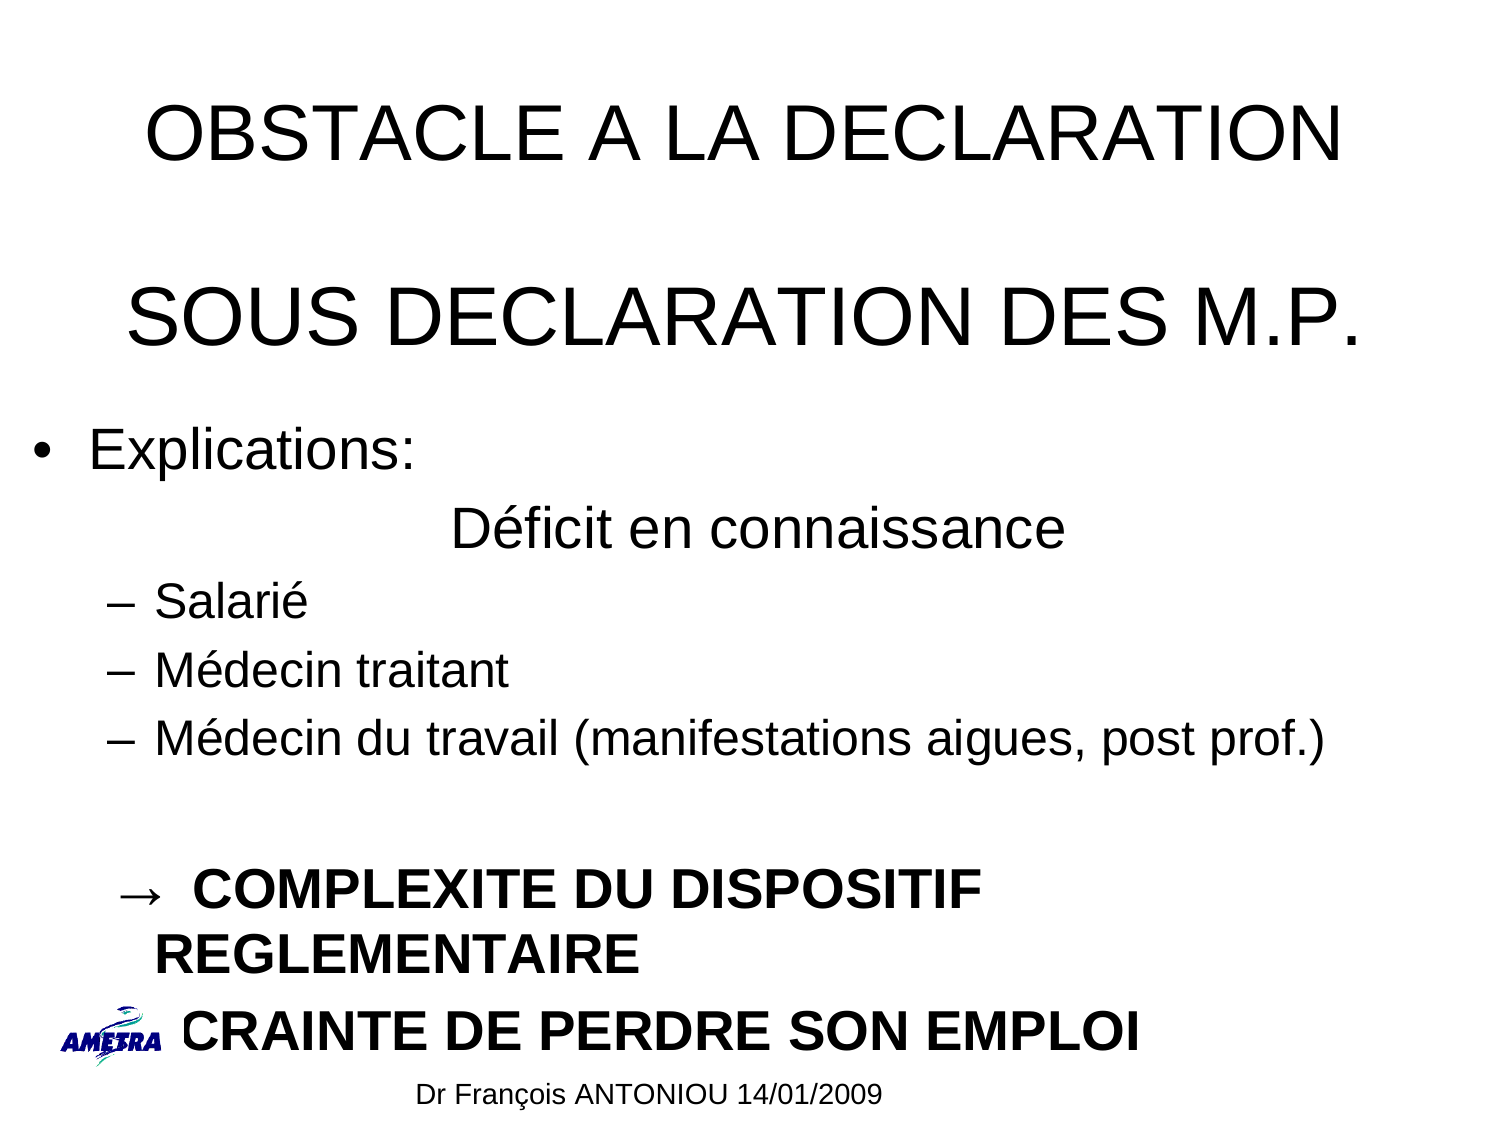

# OBSTACLE A LA DECLARATION SOUS DECLARATION DES M.P.
Explications:
Déficit en connaissance
Salarié
Médecin traitant
Médecin du travail (manifestations aigues, post prof.)
→ COMPLEXITE DU DISPOSITIF REGLEMENTAIRE
→ CRAINTE DE PERDRE SON EMPLOI
Dr François ANTONIOU 14/01/2009